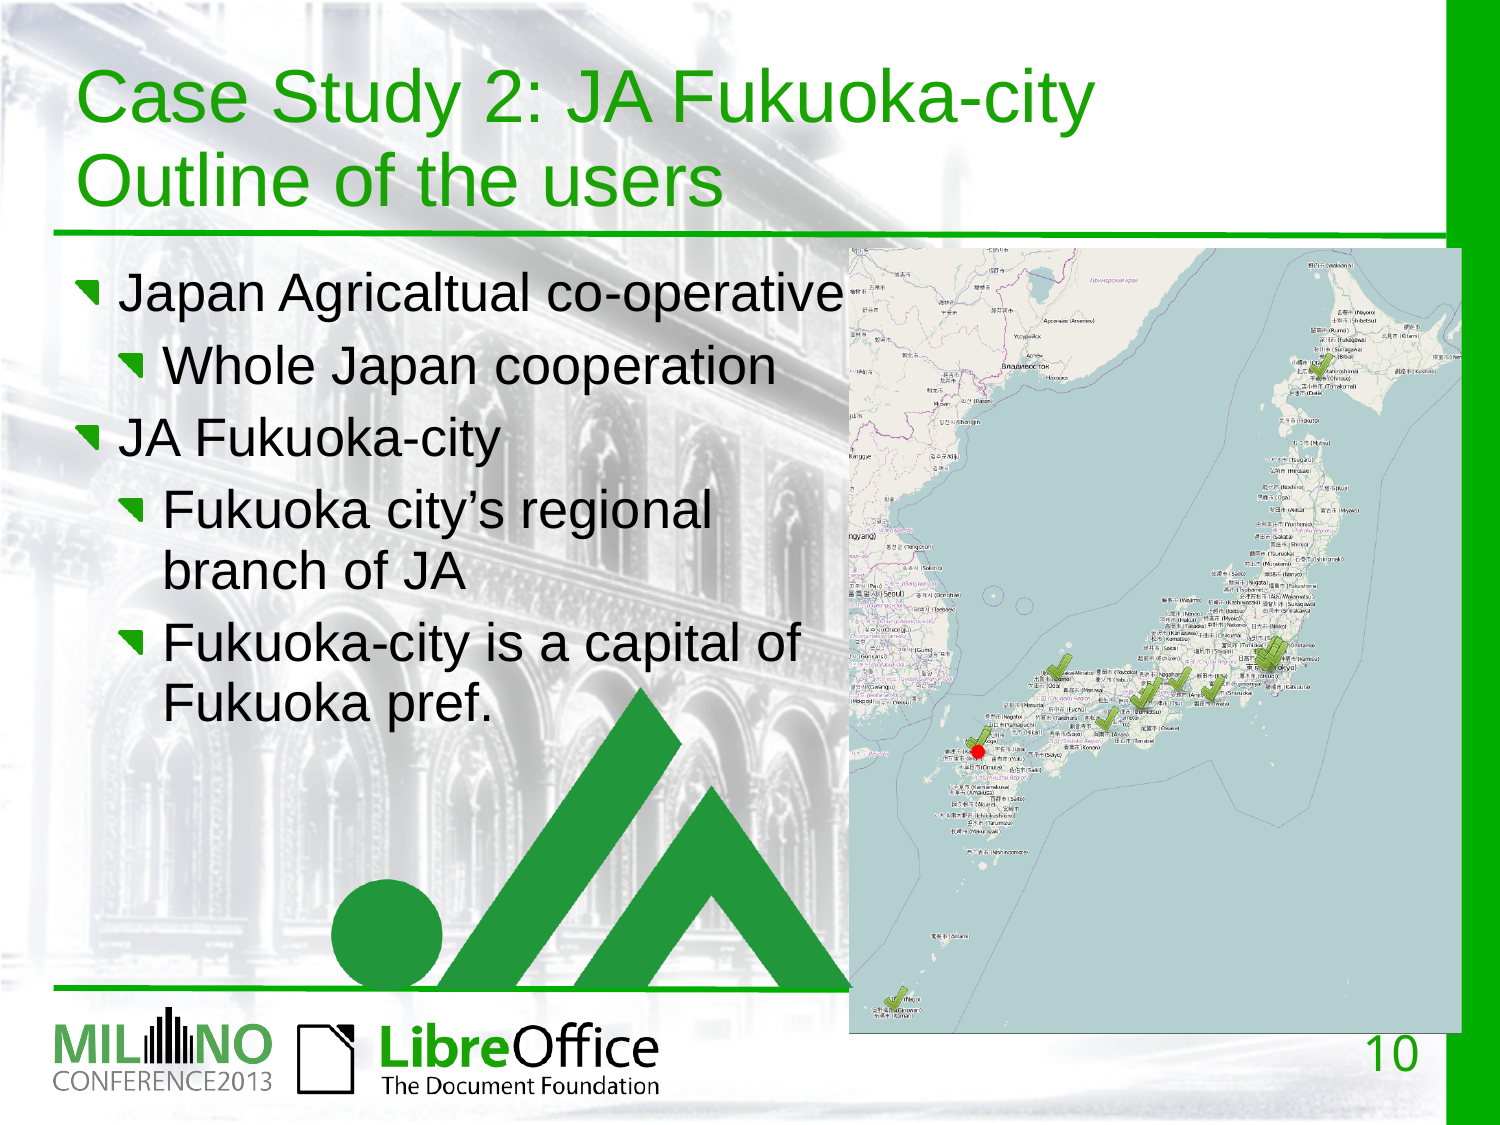

# Case Study 2: JA Fukuoka-city Outline of the users
Japan Agricaltual co-operative
Whole Japan cooperation
JA Fukuoka-city
Fukuoka city’s regional
branch of JA
Fukuoka-city is a capital of
Fukuoka pref.
10